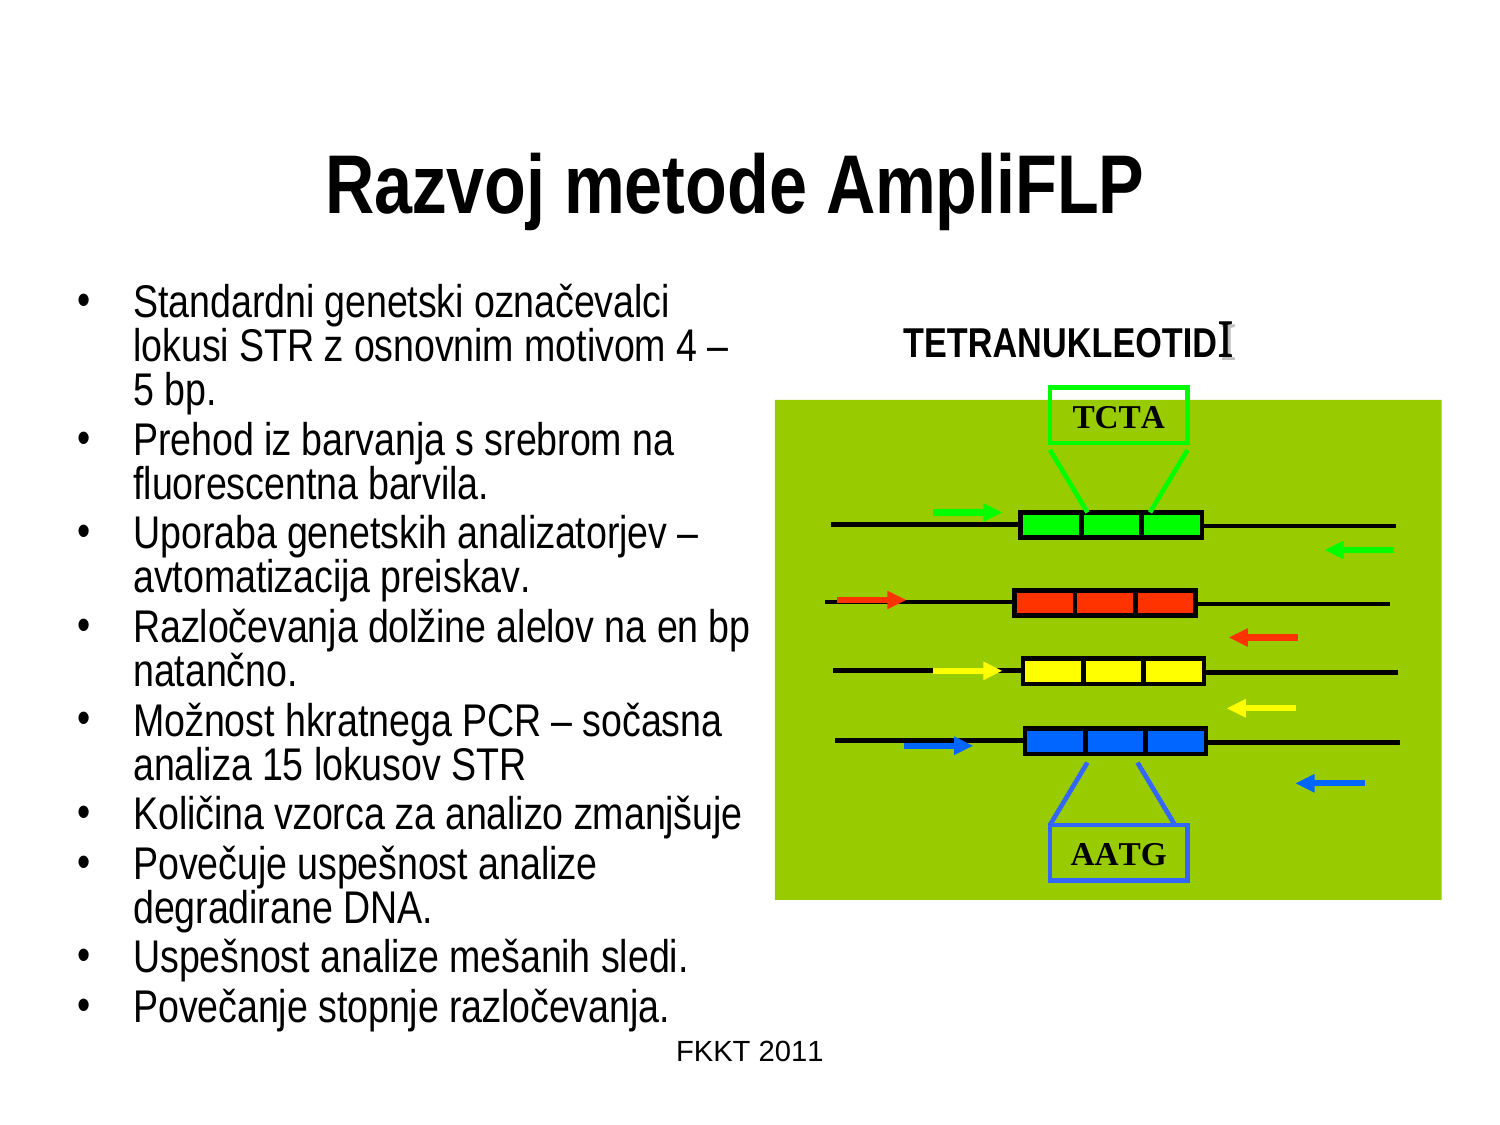

# Razvoj metode AmpliFLP
Standardni genetski označevalci lokusi STR z osnovnim motivom 4 – 5 bp.
Prehod iz barvanja s srebrom na fluorescentna barvila.
Uporaba genetskih analizatorjev –avtomatizacija preiskav.
Razločevanja dolžine alelov na en bp natančno.
Možnost hkratnega PCR – sočasna analiza 15 lokusov STR
Količina vzorca za analizo zmanjšuje
Povečuje uspešnost analize degradirane DNA.
Uspešnost analize mešanih sledi.
Povečanje stopnje razločevanja.
TETRANUKLEOTIDI
TCTA
AATG
FKKT 2011